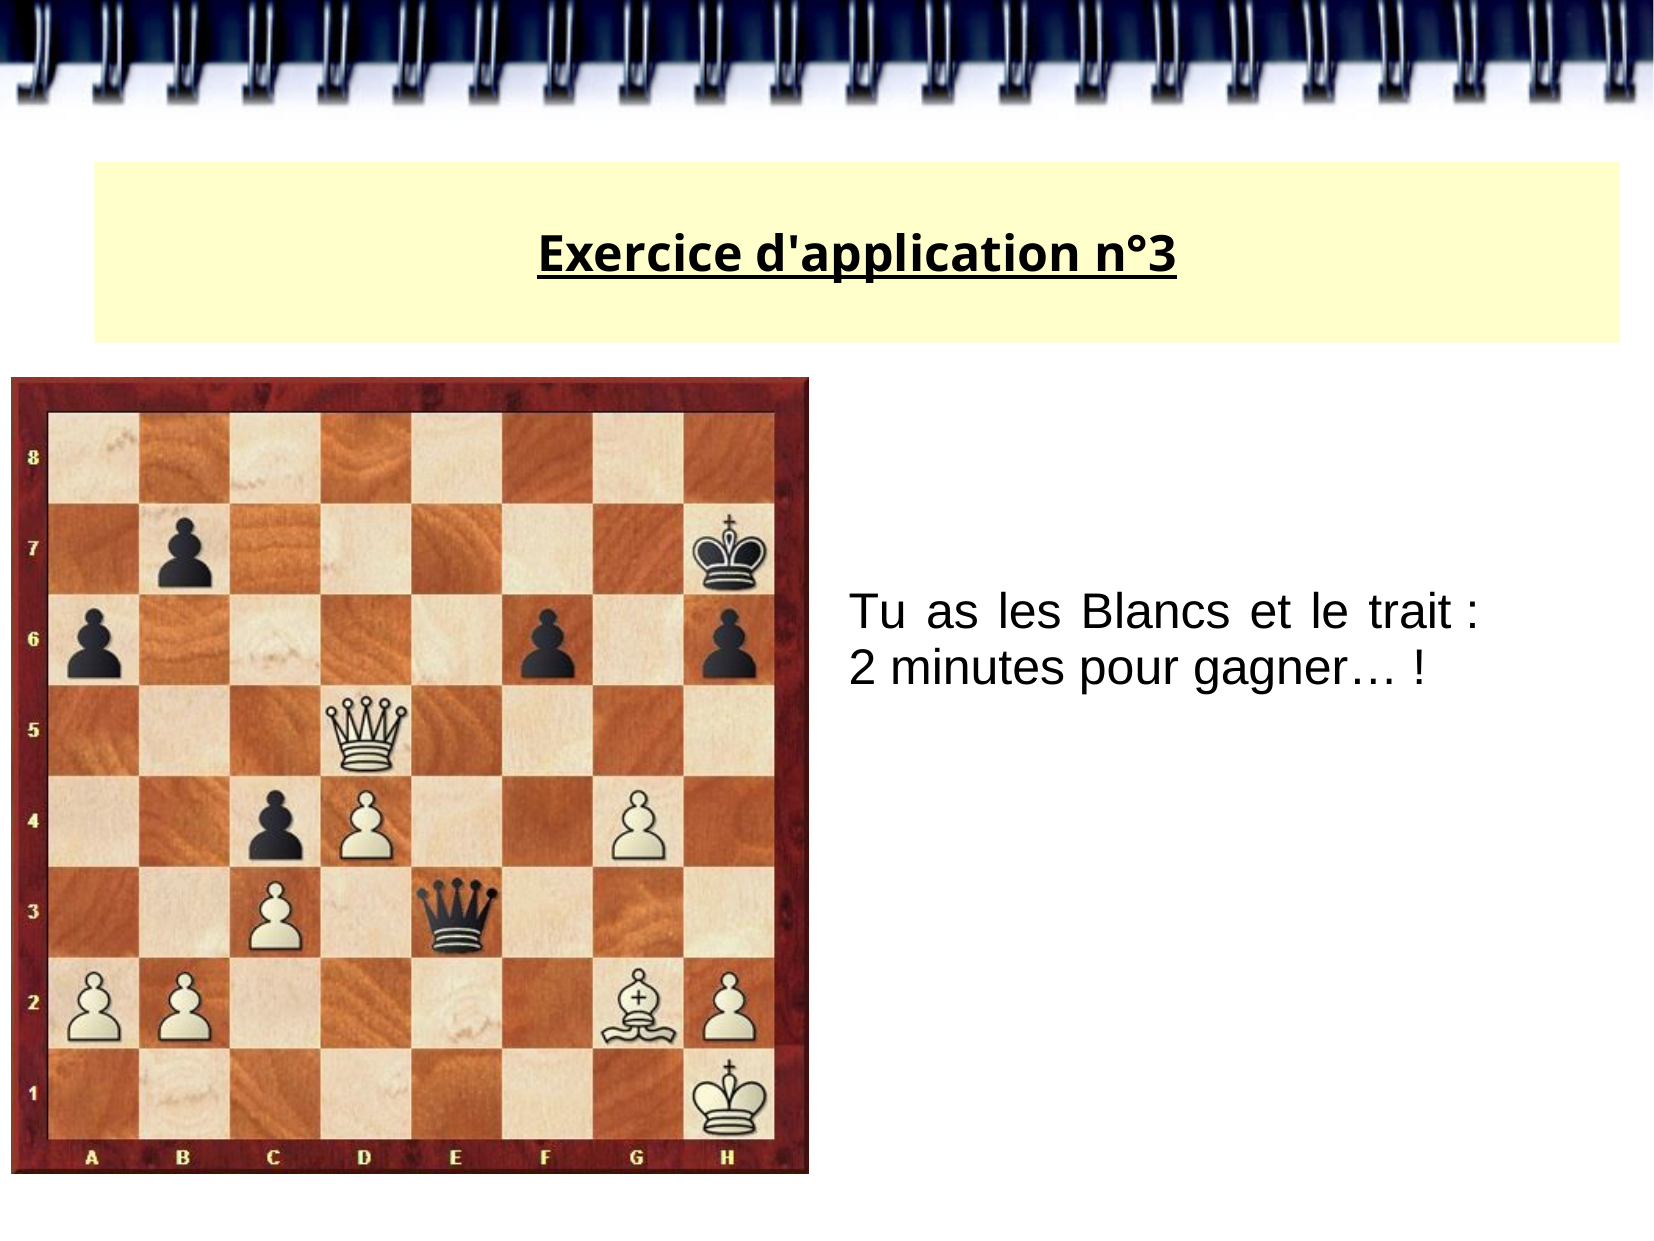

Tu as les Blancs et le trait : 2 minutes pour gagner… !
# Exercice d'application n°3